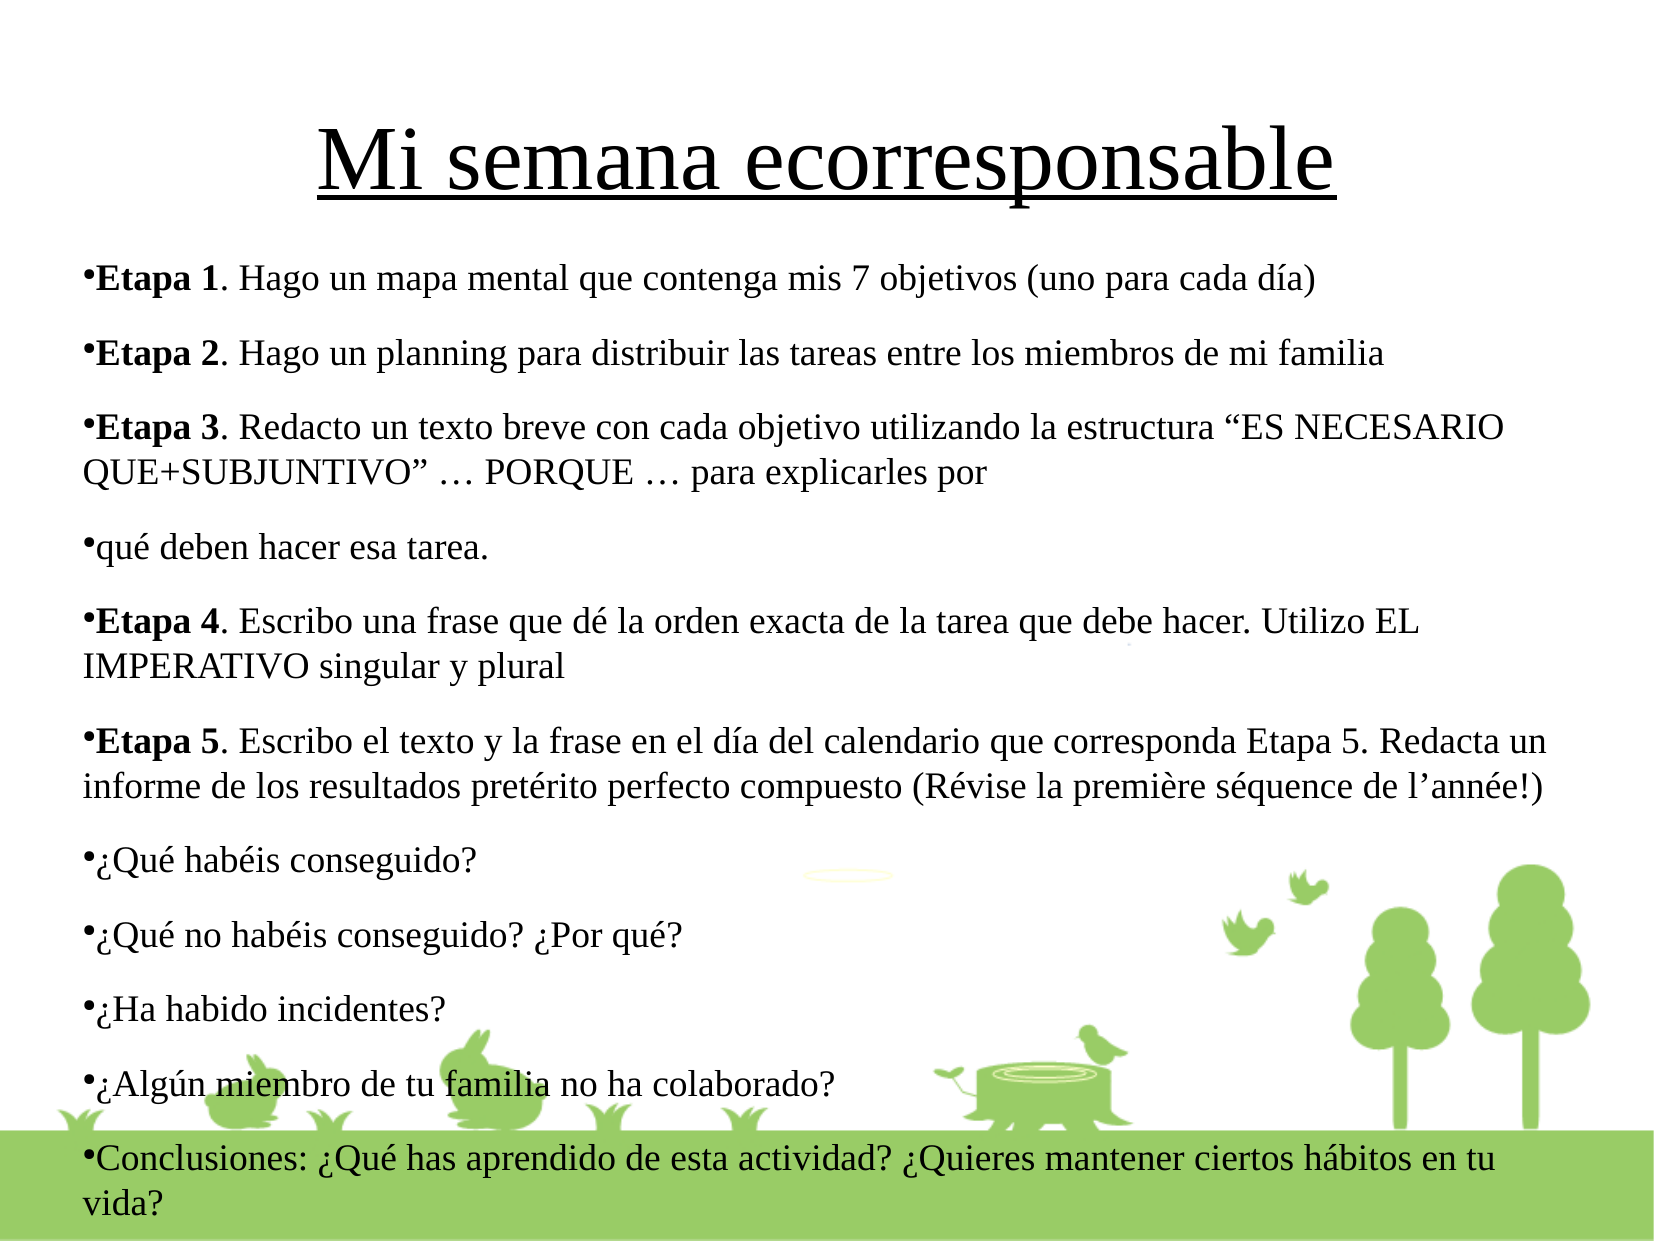

# Mi semana ecorresponsable
Etapa 1. Hago un mapa mental que contenga mis 7 objetivos (uno para cada día)
Etapa 2. Hago un planning para distribuir las tareas entre los miembros de mi familia
Etapa 3. Redacto un texto breve con cada objetivo utilizando la estructura “ES NECESARIO QUE+SUBJUNTIVO” … PORQUE … para explicarles por
qué deben hacer esa tarea.
Etapa 4. Escribo una frase que dé la orden exacta de la tarea que debe hacer. Utilizo EL IMPERATIVO singular y plural
Etapa 5. Escribo el texto y la frase en el día del calendario que corresponda Etapa 5. Redacta un informe de los resultados pretérito perfecto compuesto (Révise la première séquence de l’année!)
¿Qué habéis conseguido?
¿Qué no habéis conseguido? ¿Por qué?
¿Ha habido incidentes?
¿Algún miembro de tu familia no ha colaborado?
Conclusiones: ¿Qué has aprendido de esta actividad? ¿Quieres mantener ciertos hábitos en tu vida?